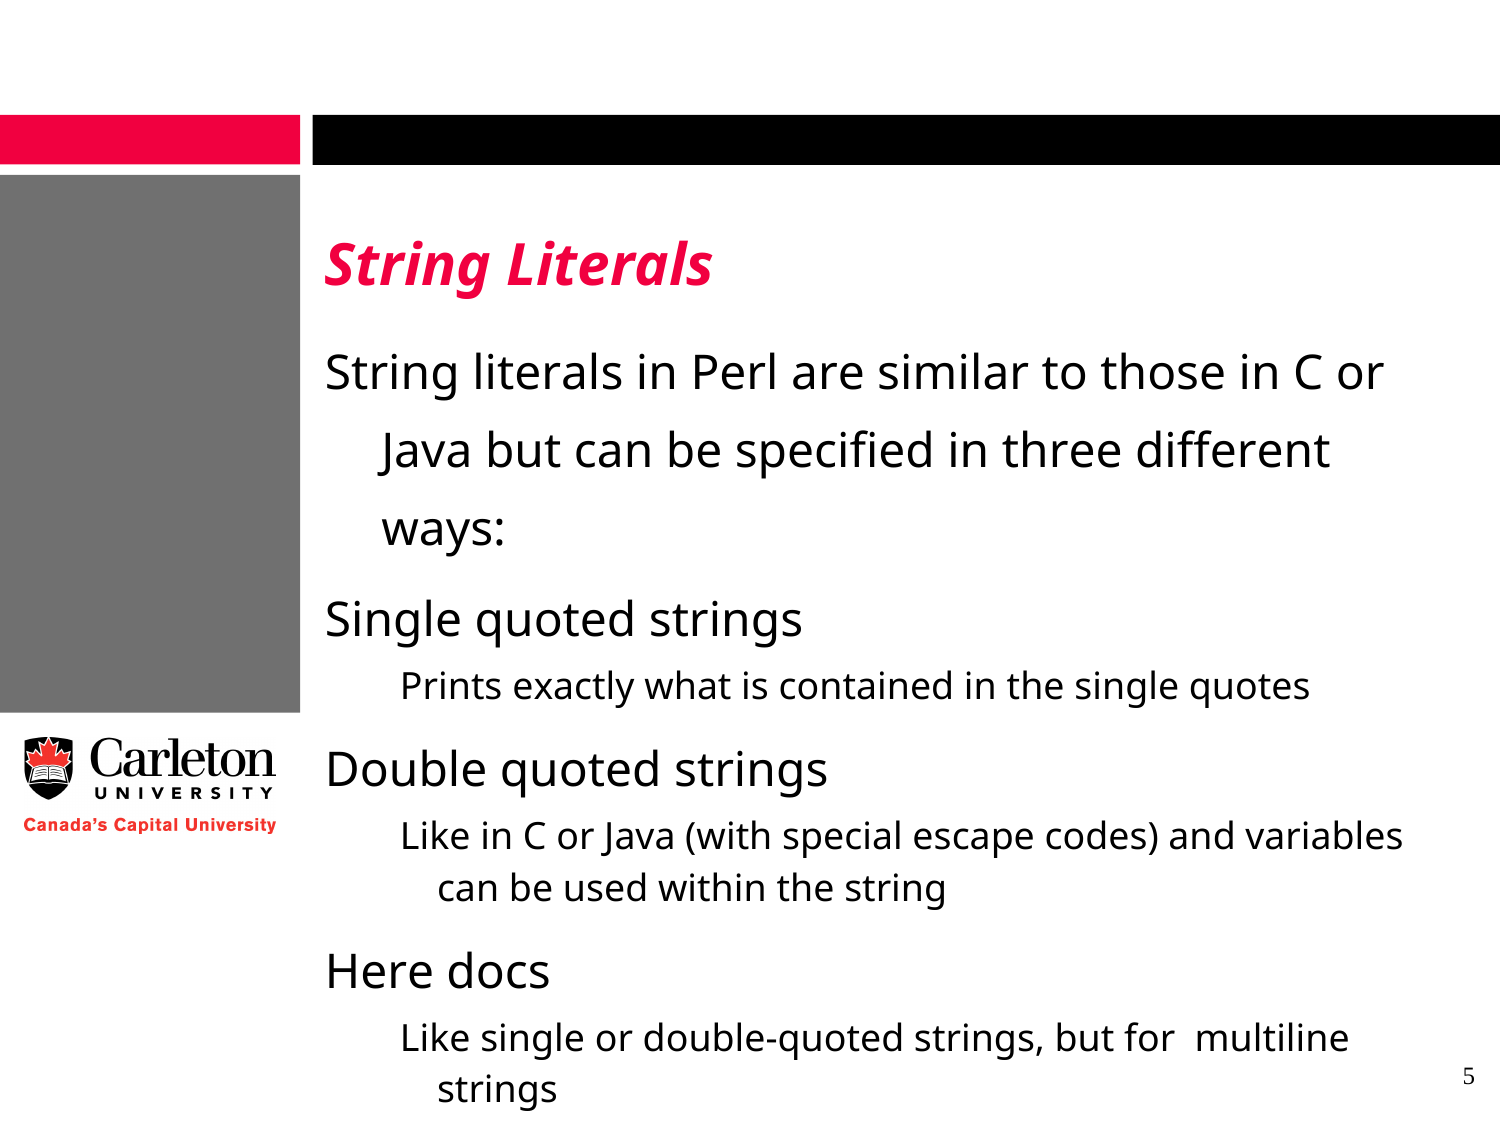

# String Literals
String literals in Perl are similar to those in C or Java but can be specified in three different ways:
Single quoted strings
Prints exactly what is contained in the single quotes
Double quoted strings
Like in C or Java (with special escape codes) and variables can be used within the string
Here docs
Like single or double-quoted strings, but for multiline strings
5